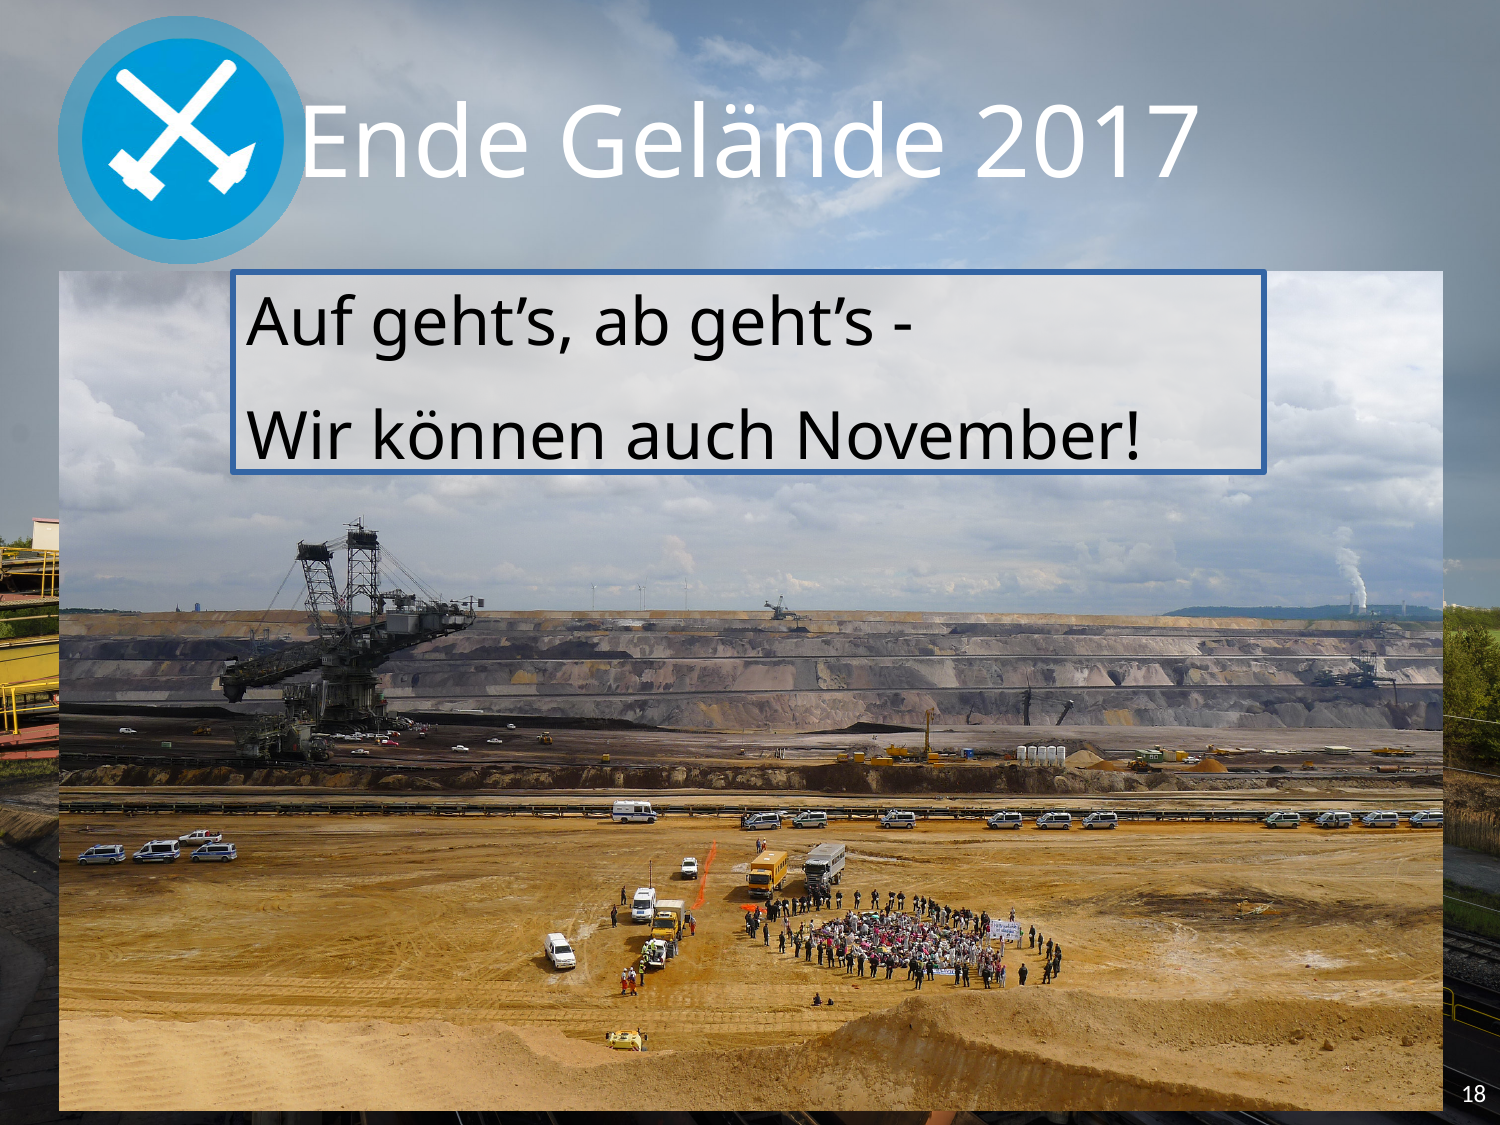

# Ende Gelände 2017
Auf geht’s, ab geht’s -
Wir können auch November!
18